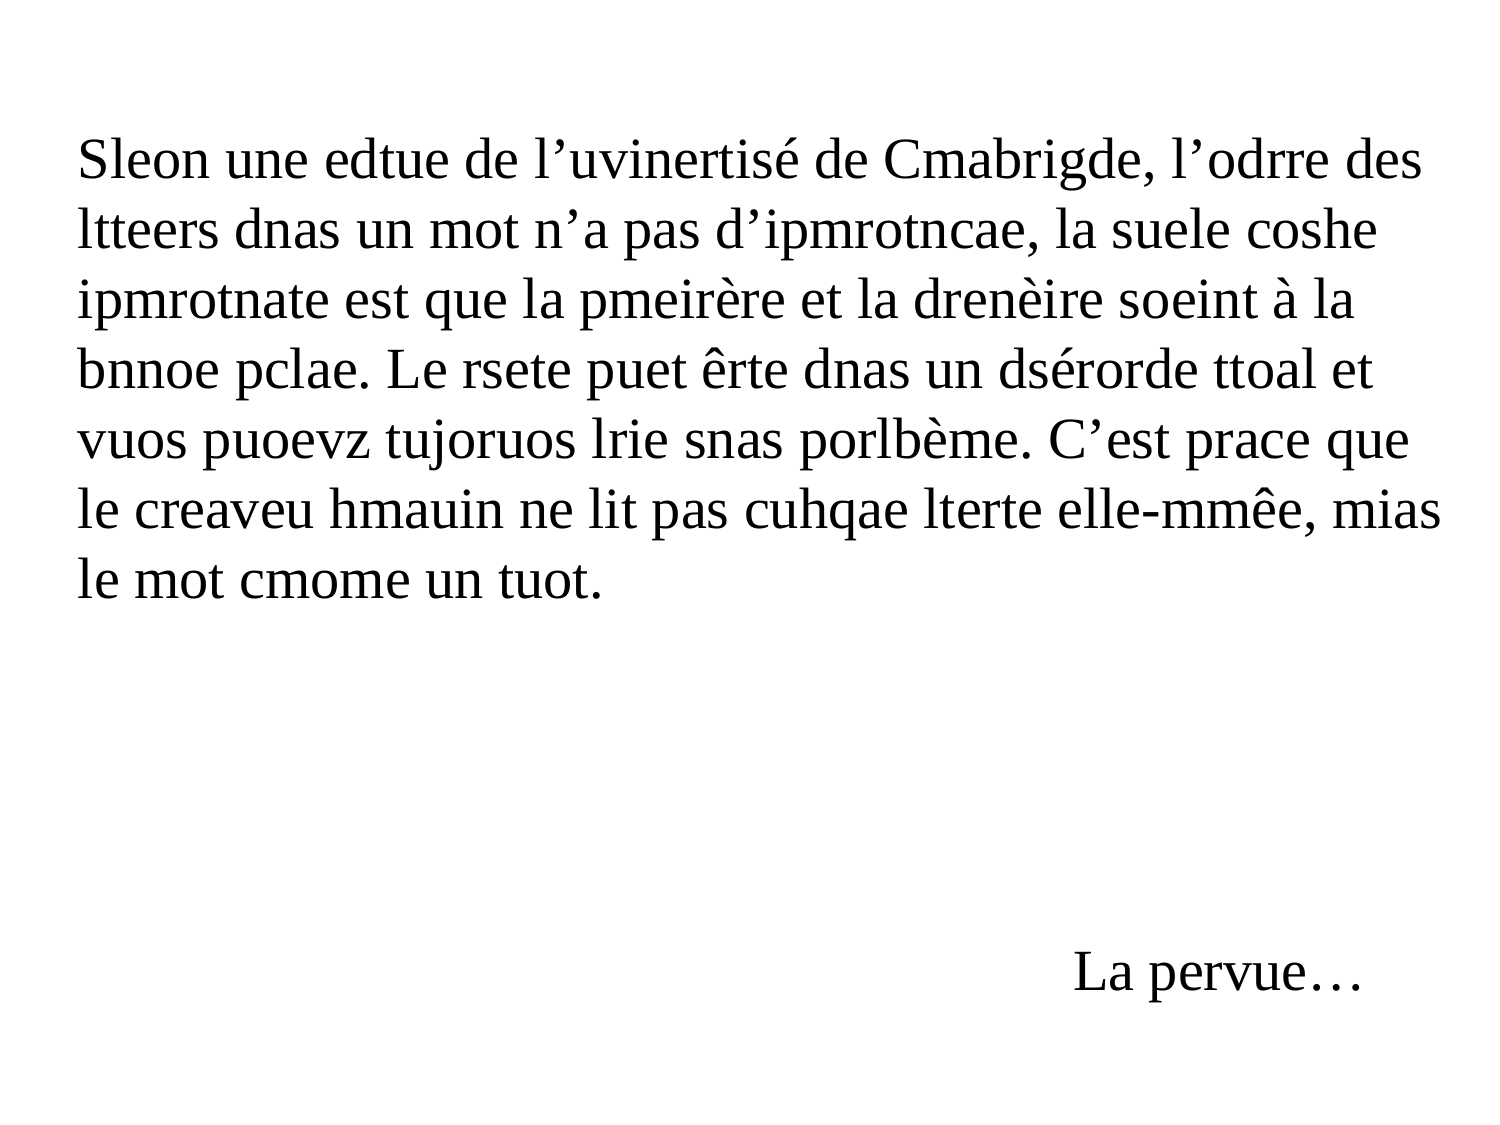

Sleon une edtue de l’uvinertisé de Cmabrigde, l’odrre des ltteers dnas un mot n’a pas d’ipmrotncae, la suele coshe ipmrotnate est que la pmeirère et la drenèire soeint à la bnnoe pclae. Le rsete puet êrte dnas un dsérorde ttoal et vuos puoevz tujoruos lrie snas porlbème. C’est prace que le creaveu hmauin ne lit pas cuhqae lterte elle-mmêe, mias le mot cmome un tuot.
La pervue…